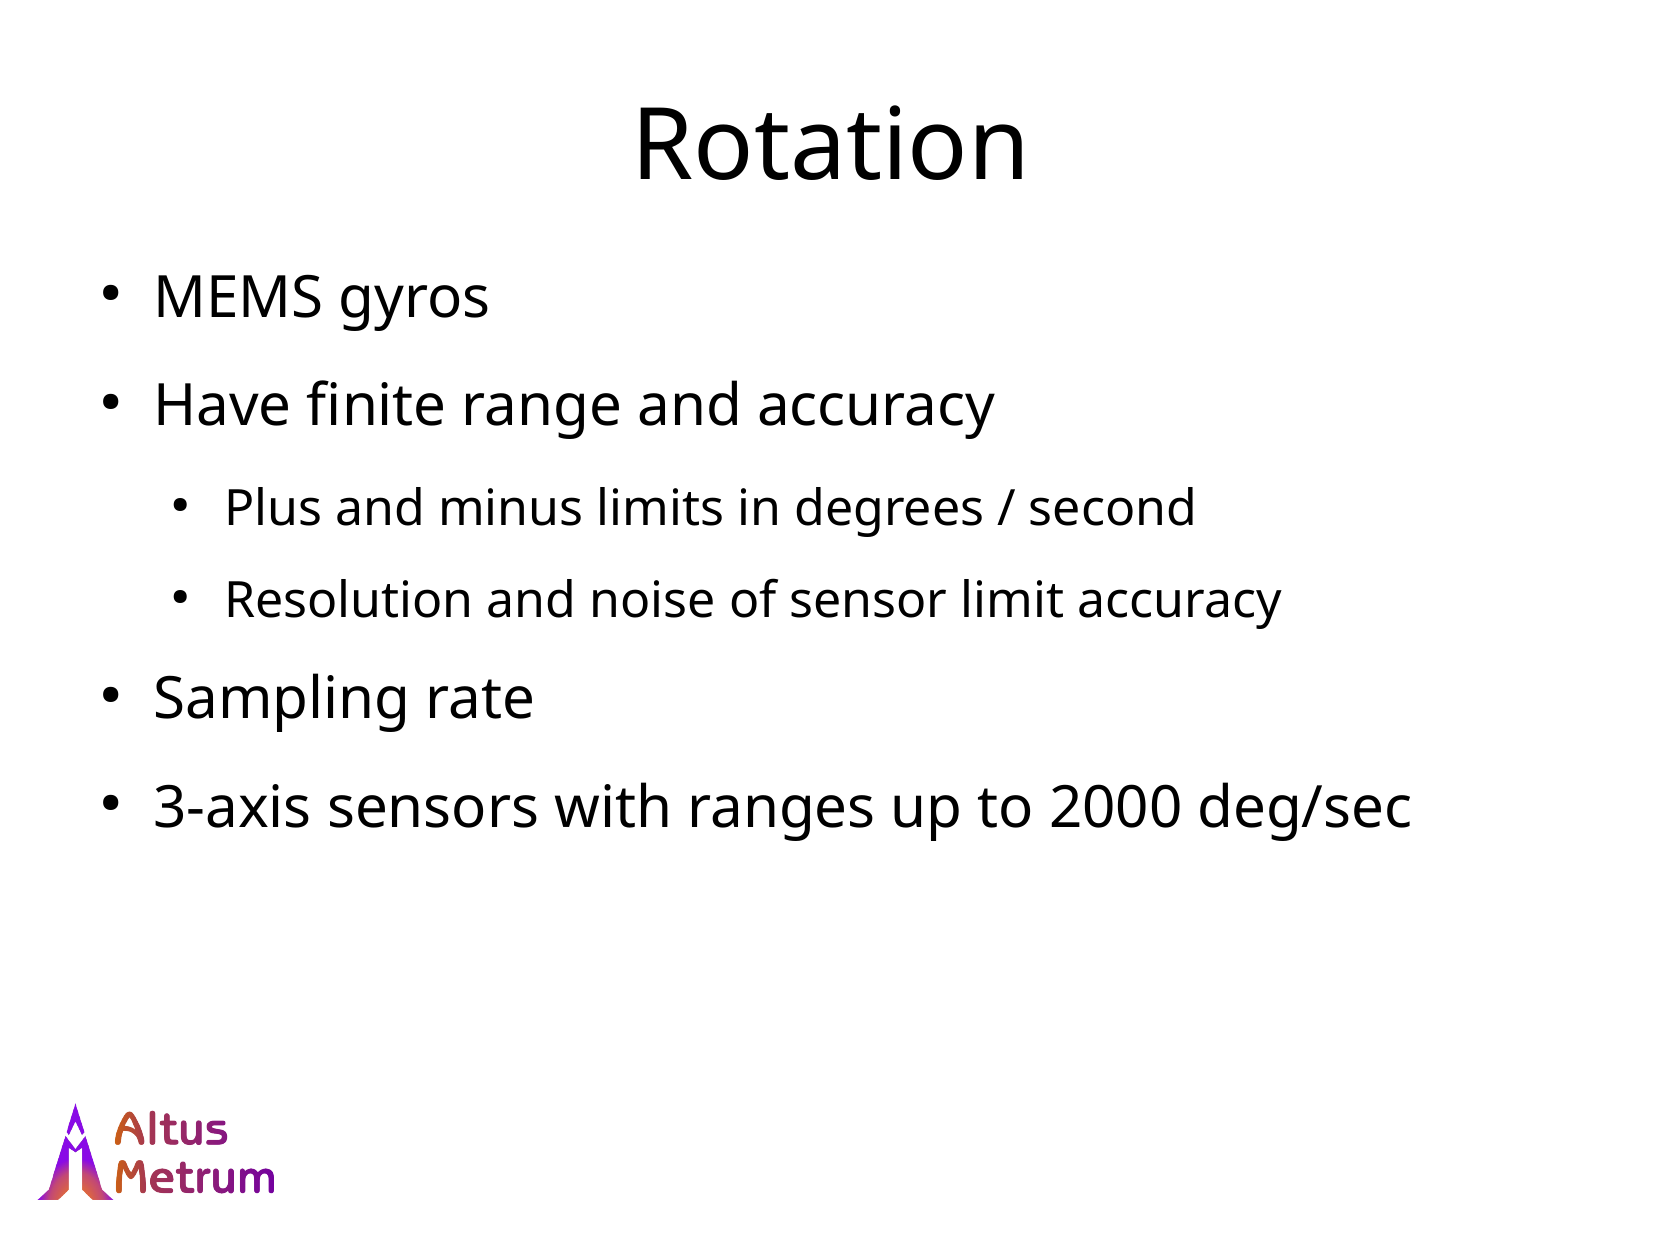

# Rotation
MEMS gyros
Have finite range and accuracy
Plus and minus limits in degrees / second
Resolution and noise of sensor limit accuracy
Sampling rate
3-axis sensors with ranges up to 2000 deg/sec